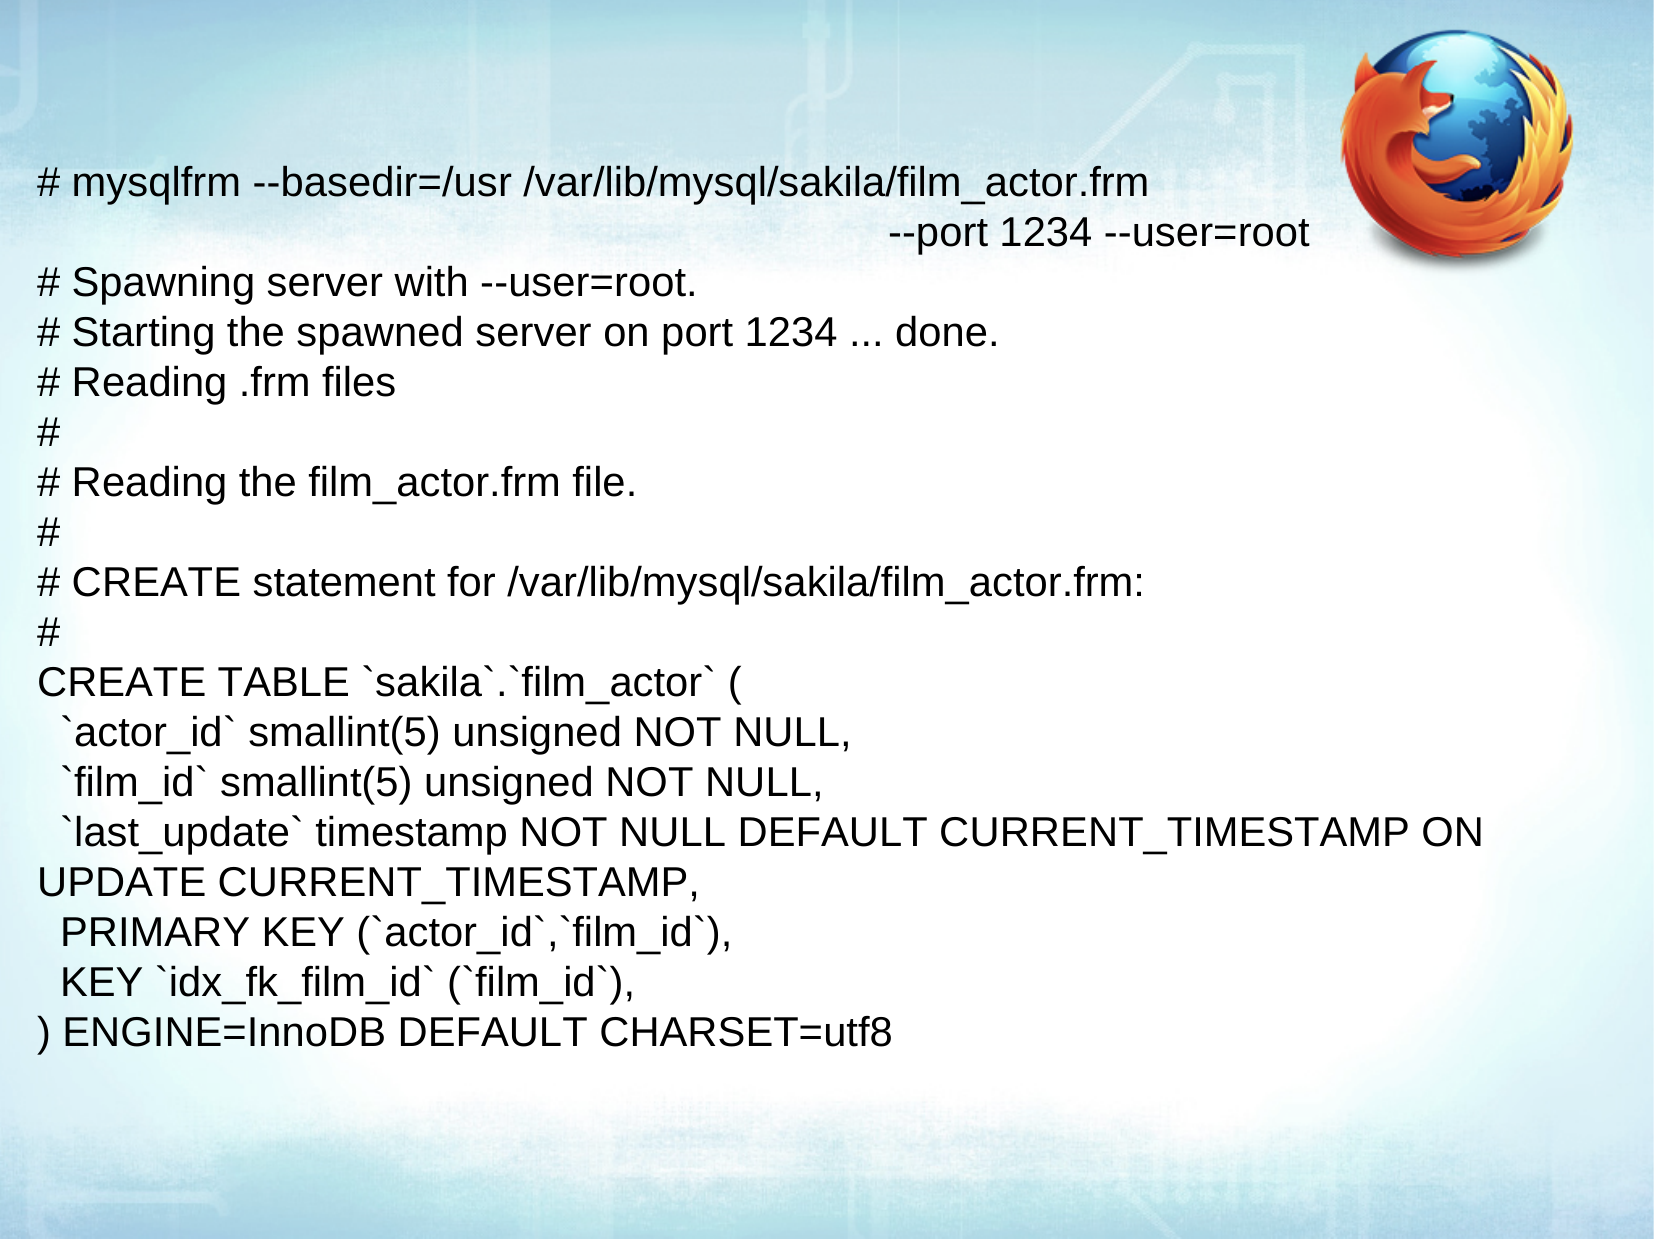

# # mysqlfrm --basedir=/usr /var/lib/mysql/sakila/film_actor.frm
 --port 1234 --user=root
# Spawning server with --user=root.
# Starting the spawned server on port 1234 ... done.
# Reading .frm files
#
# Reading the film_actor.frm file.
#
# CREATE statement for /var/lib/mysql/sakila/film_actor.frm:
#
CREATE TABLE `sakila`.`film_actor` (
 `actor_id` smallint(5) unsigned NOT NULL,
 `film_id` smallint(5) unsigned NOT NULL,
 `last_update` timestamp NOT NULL DEFAULT CURRENT_TIMESTAMP ON UPDATE CURRENT_TIMESTAMP,
 PRIMARY KEY (`actor_id`,`film_id`),
 KEY `idx_fk_film_id` (`film_id`),
) ENGINE=InnoDB DEFAULT CHARSET=utf8